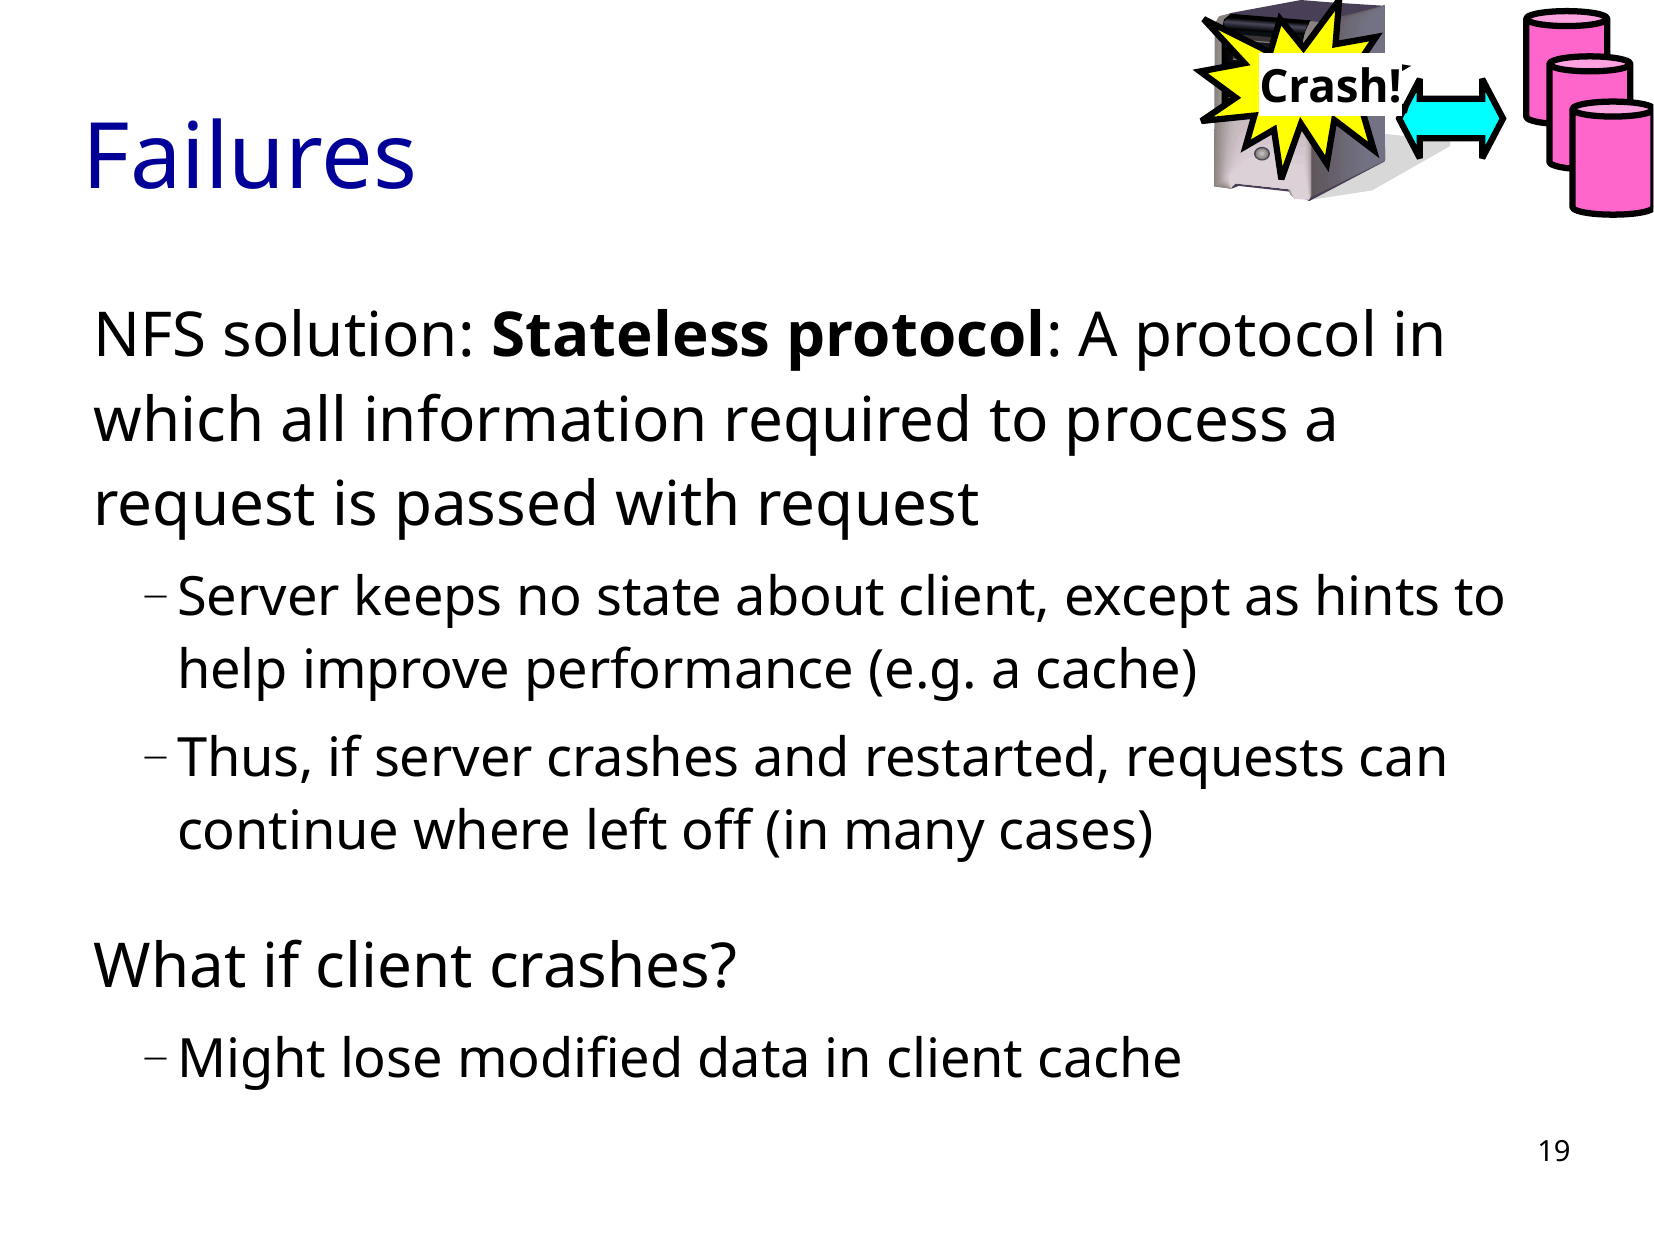

Crash!
# Failures
NFS solution: Stateless protocol: A protocol in which all information required to process a request is passed with request
Server keeps no state about client, except as hints to help improve performance (e.g. a cache)
Thus, if server crashes and restarted, requests can continue where left off (in many cases)
What if client crashes?
Might lose modified data in client cache
19